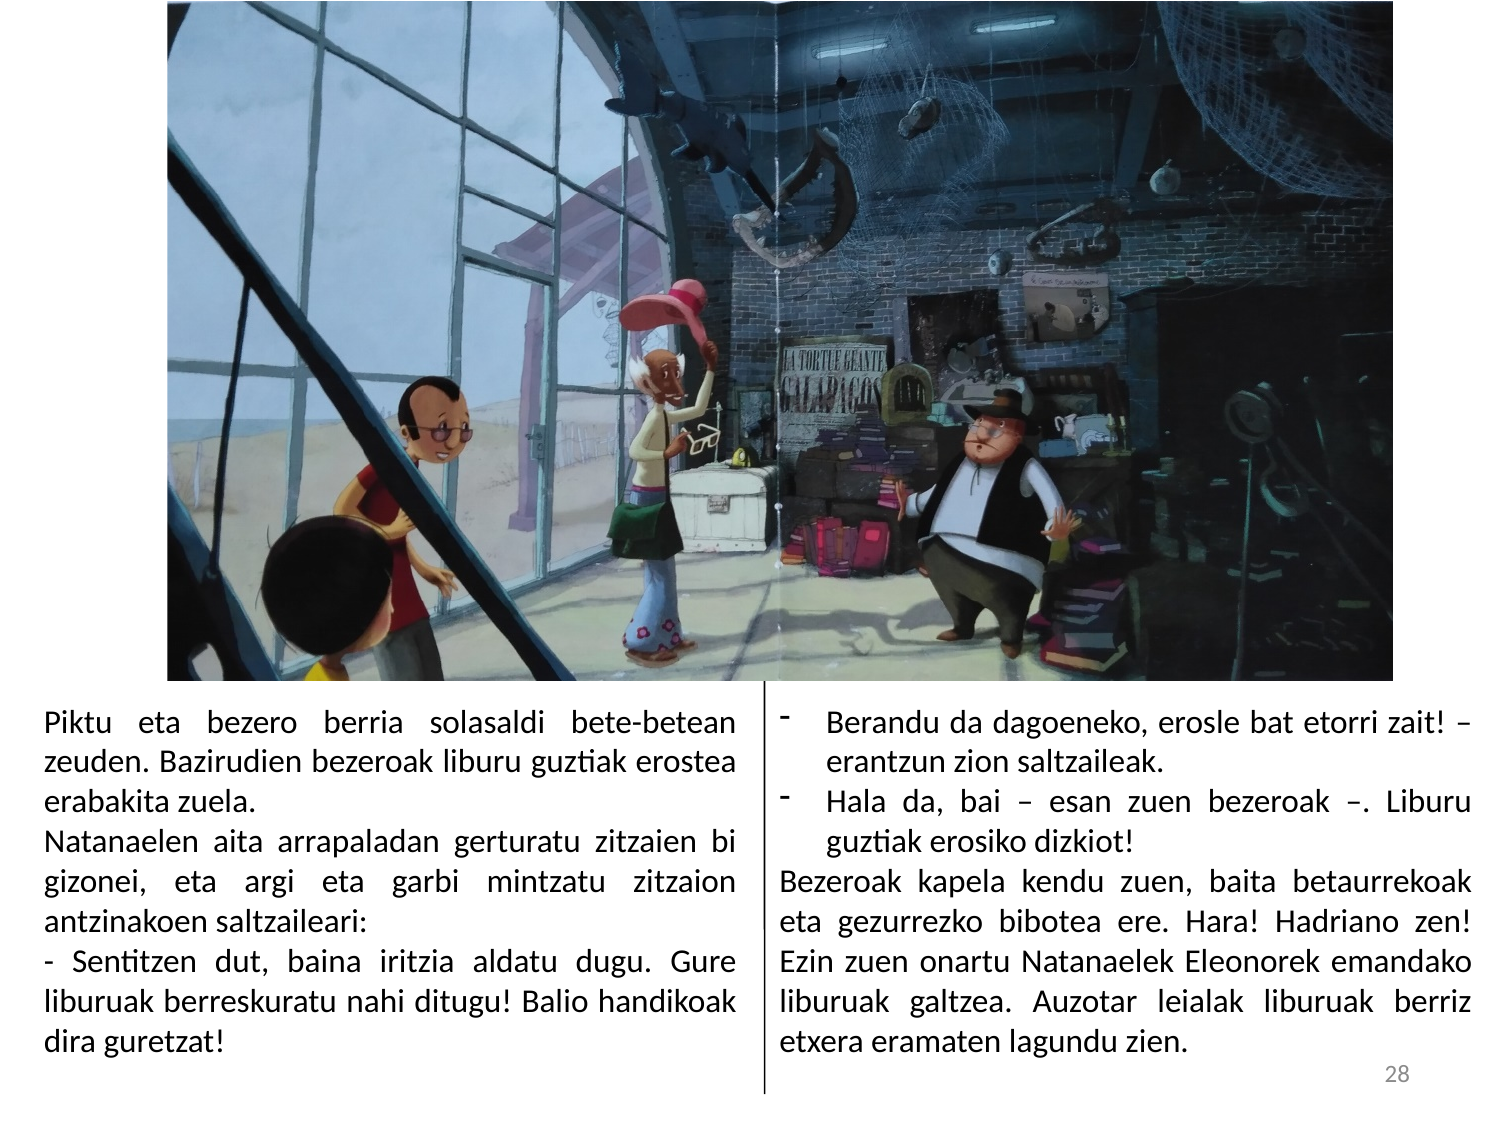

Piktu eta bezero berria solasaldi bete-betean zeuden. Bazirudien bezeroak liburu guztiak erostea erabakita zuela.
Natanaelen aita arrapaladan gerturatu zitzaien bi gizonei, eta argi eta garbi mintzatu zitzaion antzinakoen saltzaileari:
- Sentitzen dut, baina iritzia aldatu dugu. Gure liburuak berreskuratu nahi ditugu! Balio handikoak dira guretzat!
Berandu da dagoeneko, erosle bat etorri zait! –erantzun zion saltzaileak.
Hala da, bai – esan zuen bezeroak –. Liburu guztiak erosiko dizkiot!
Bezeroak kapela kendu zuen, baita betaurrekoak eta gezurrezko bibotea ere. Hara! Hadriano zen! Ezin zuen onartu Natanaelek Eleonorek emandako liburuak galtzea. Auzotar leialak liburuak berriz etxera eramaten lagundu zien.